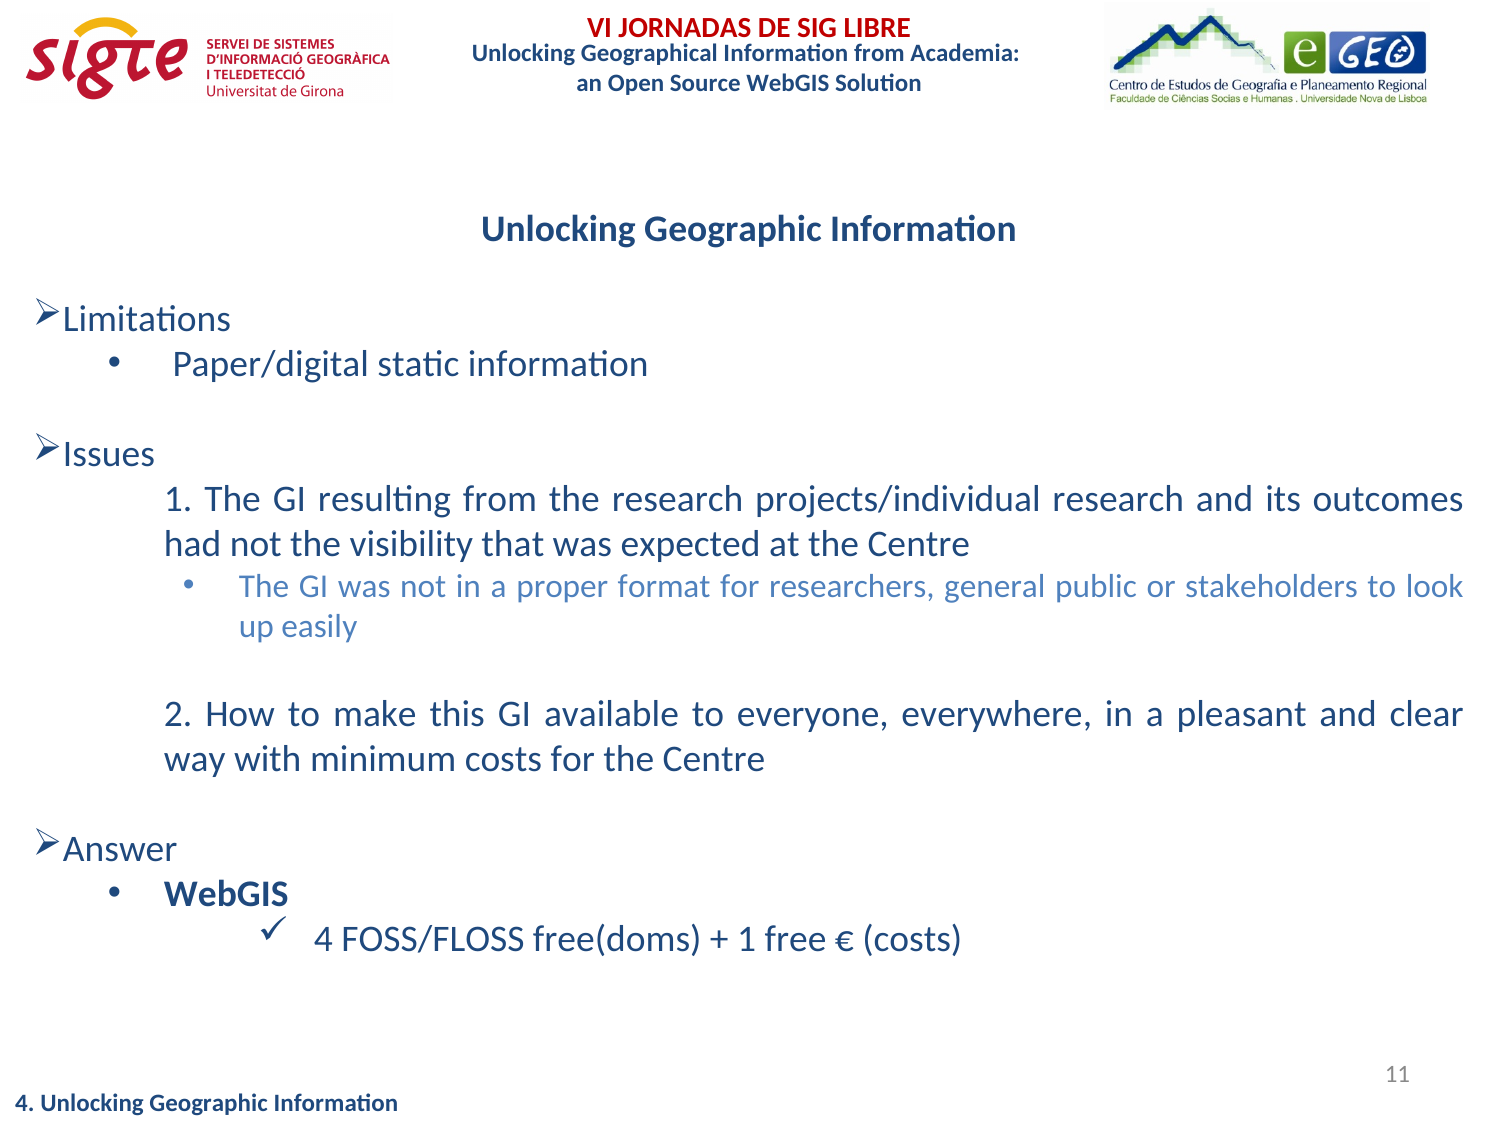

VI JORNADAS DE SIG LIBRE
Unlocking Geographical Information from Academia:
an Open Source WebGIS Solution
Unlocking Geographic Information
Limitations
 Paper/digital static information
Issues
1. The GI resulting from the research projects/individual research and its outcomes had not the visibility that was expected at the Centre
The GI was not in a proper format for researchers, general public or stakeholders to look up easily
2. How to make this GI available to everyone, everywhere, in a pleasant and clear way with minimum costs for the Centre
Answer
WebGIS
4 FOSS/FLOSS free(doms) + 1 free € (costs)
4. Unlocking Geographic Information